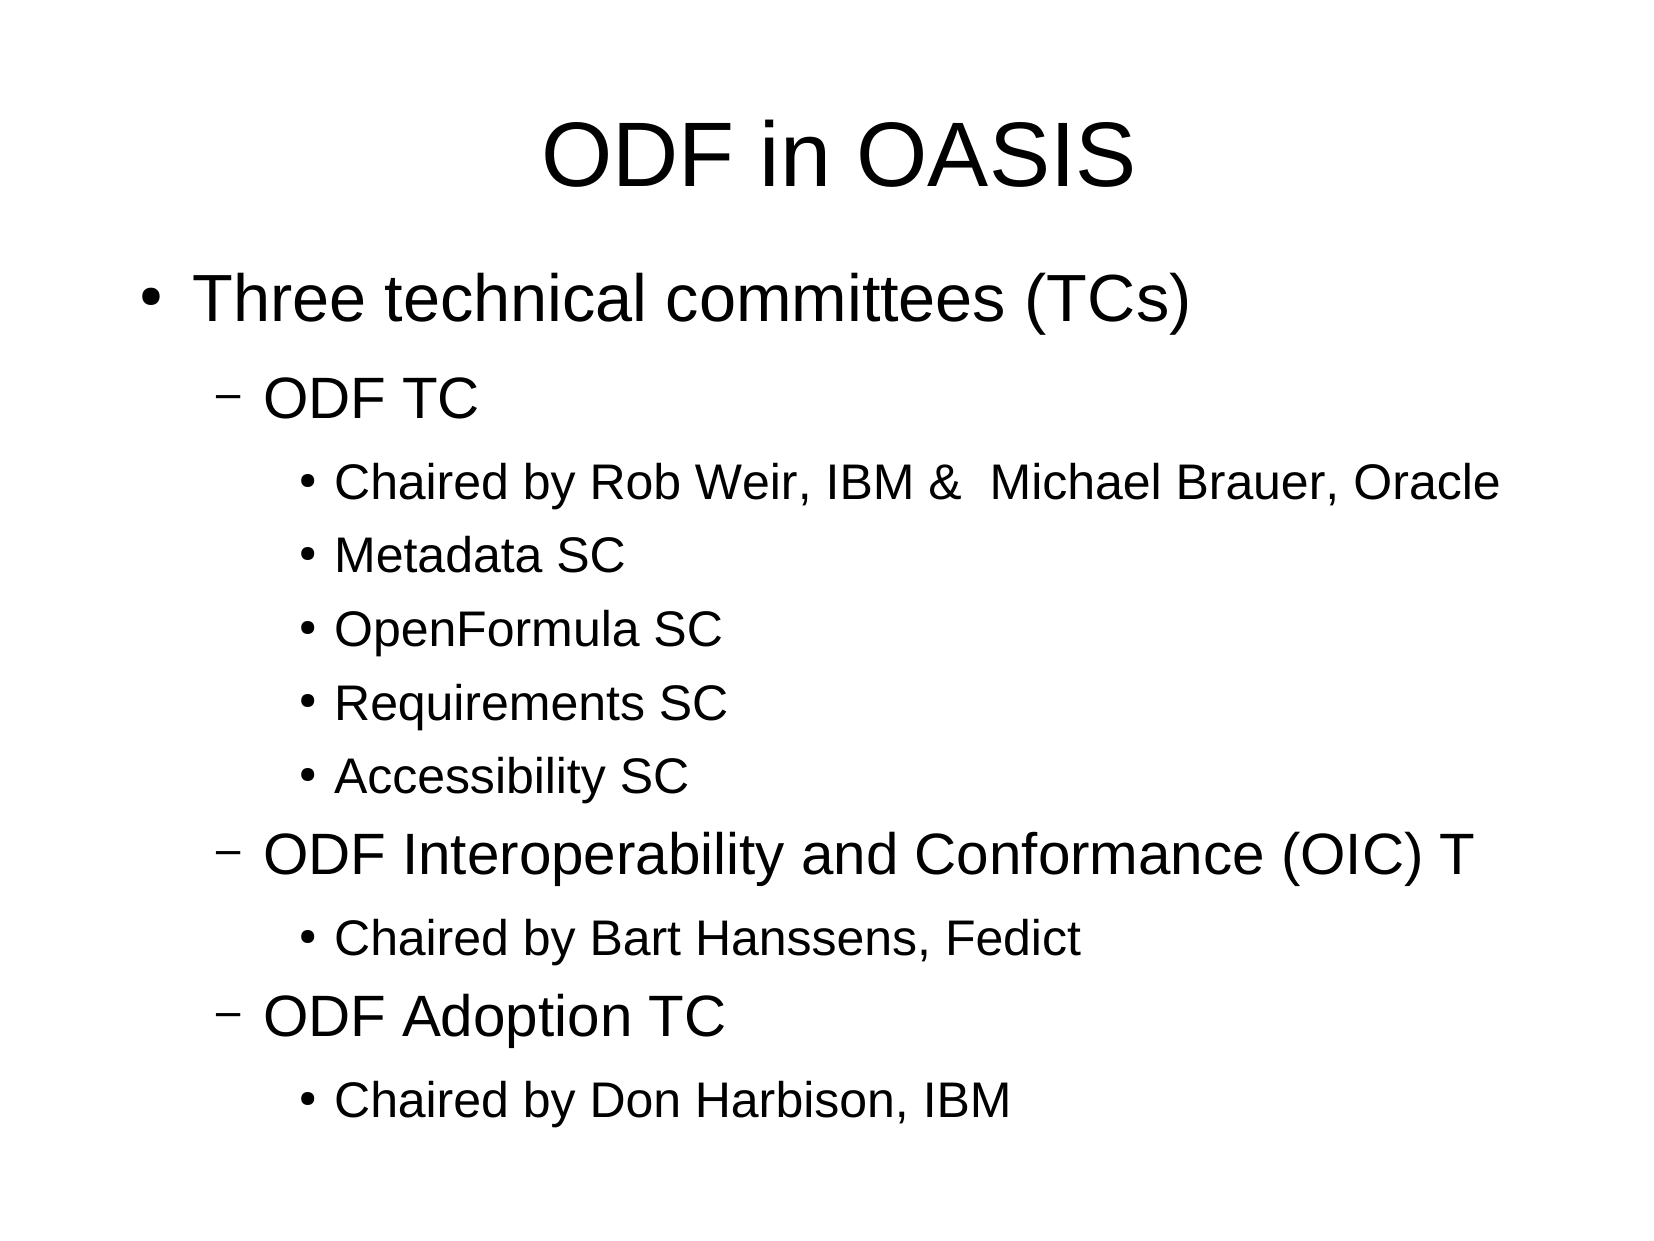

# ODF in OASIS
Three technical committees (TCs)
ODF TC
Chaired by Rob Weir, IBM & Michael Brauer, Oracle
Metadata SC
OpenFormula SC
Requirements SC
Accessibility SC
ODF Interoperability and Conformance (OIC) T
Chaired by Bart Hanssens, Fedict
ODF Adoption TC
Chaired by Don Harbison, IBM